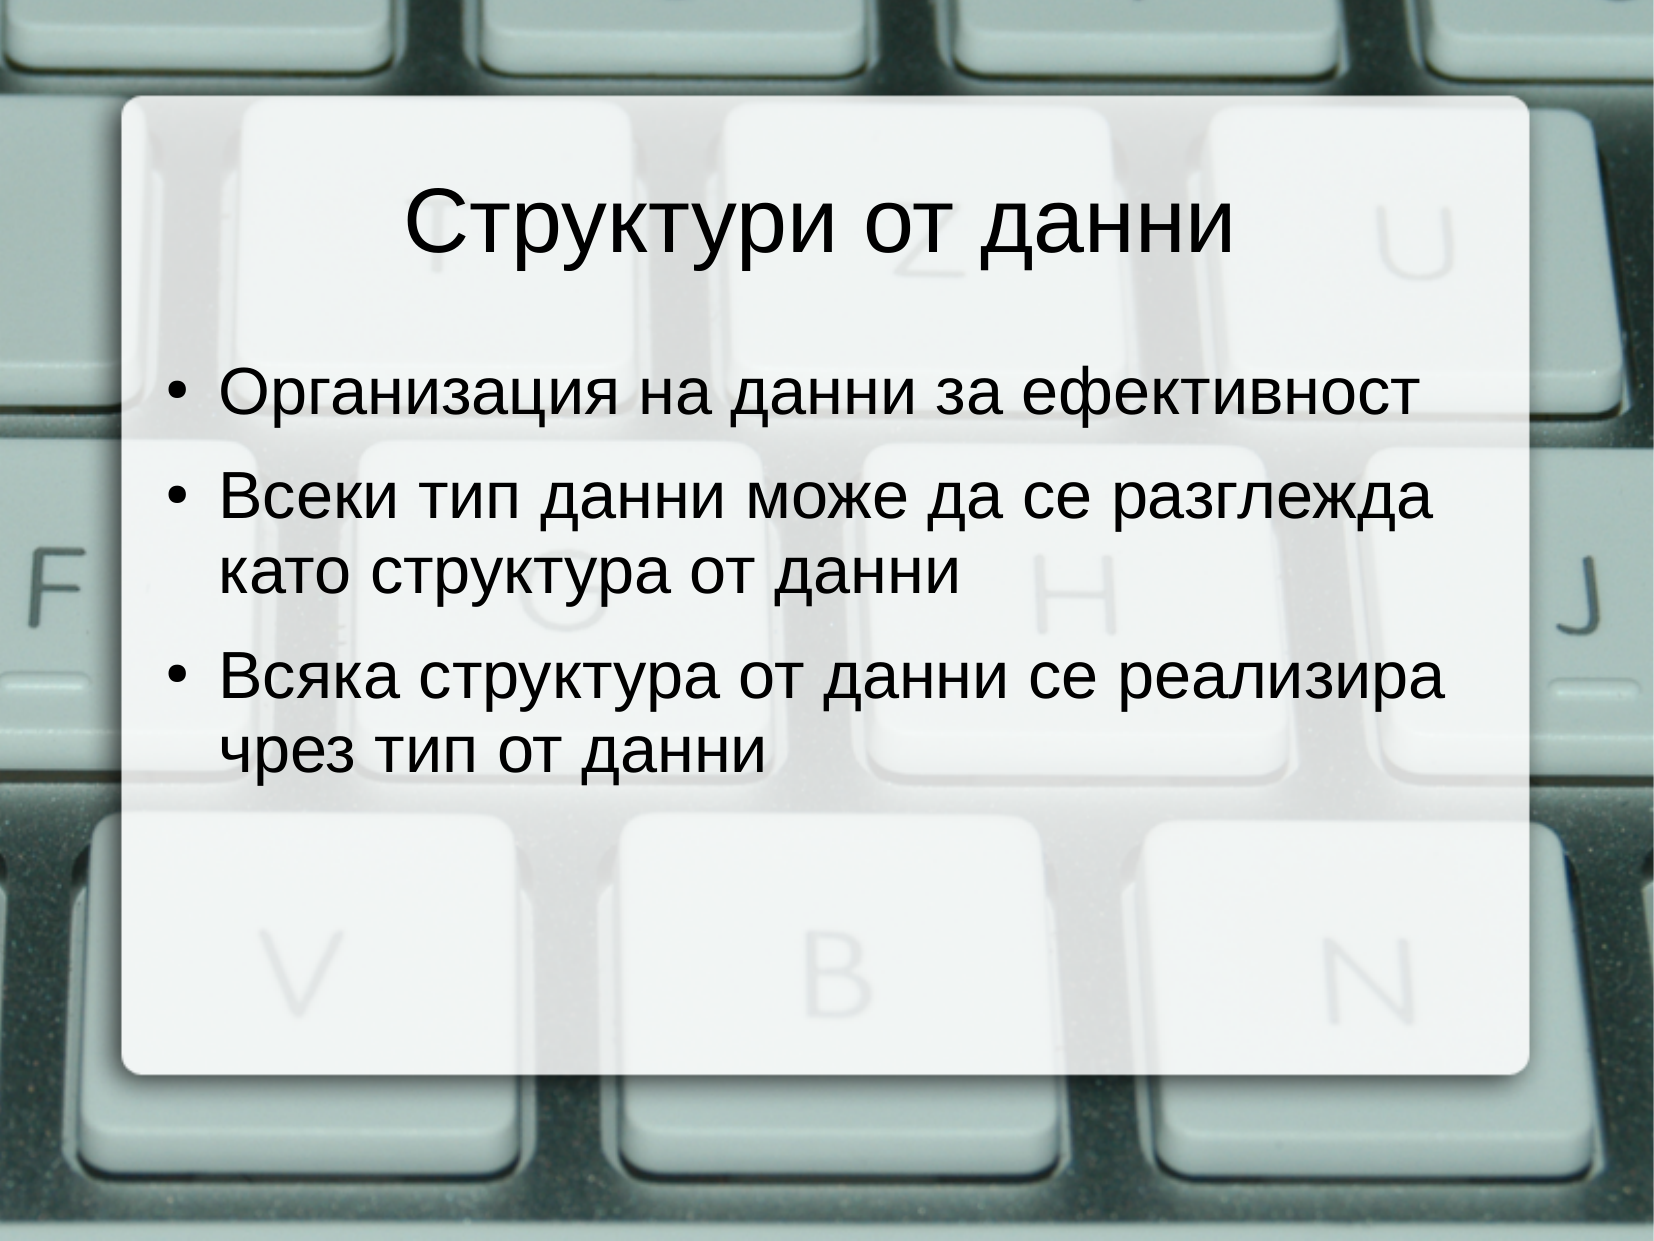

# Структури от данни
Организация на данни за ефективност
Всеки тип данни може да се разглежда като структура от данни
Всяка структура от данни се реализира чрез тип от данни